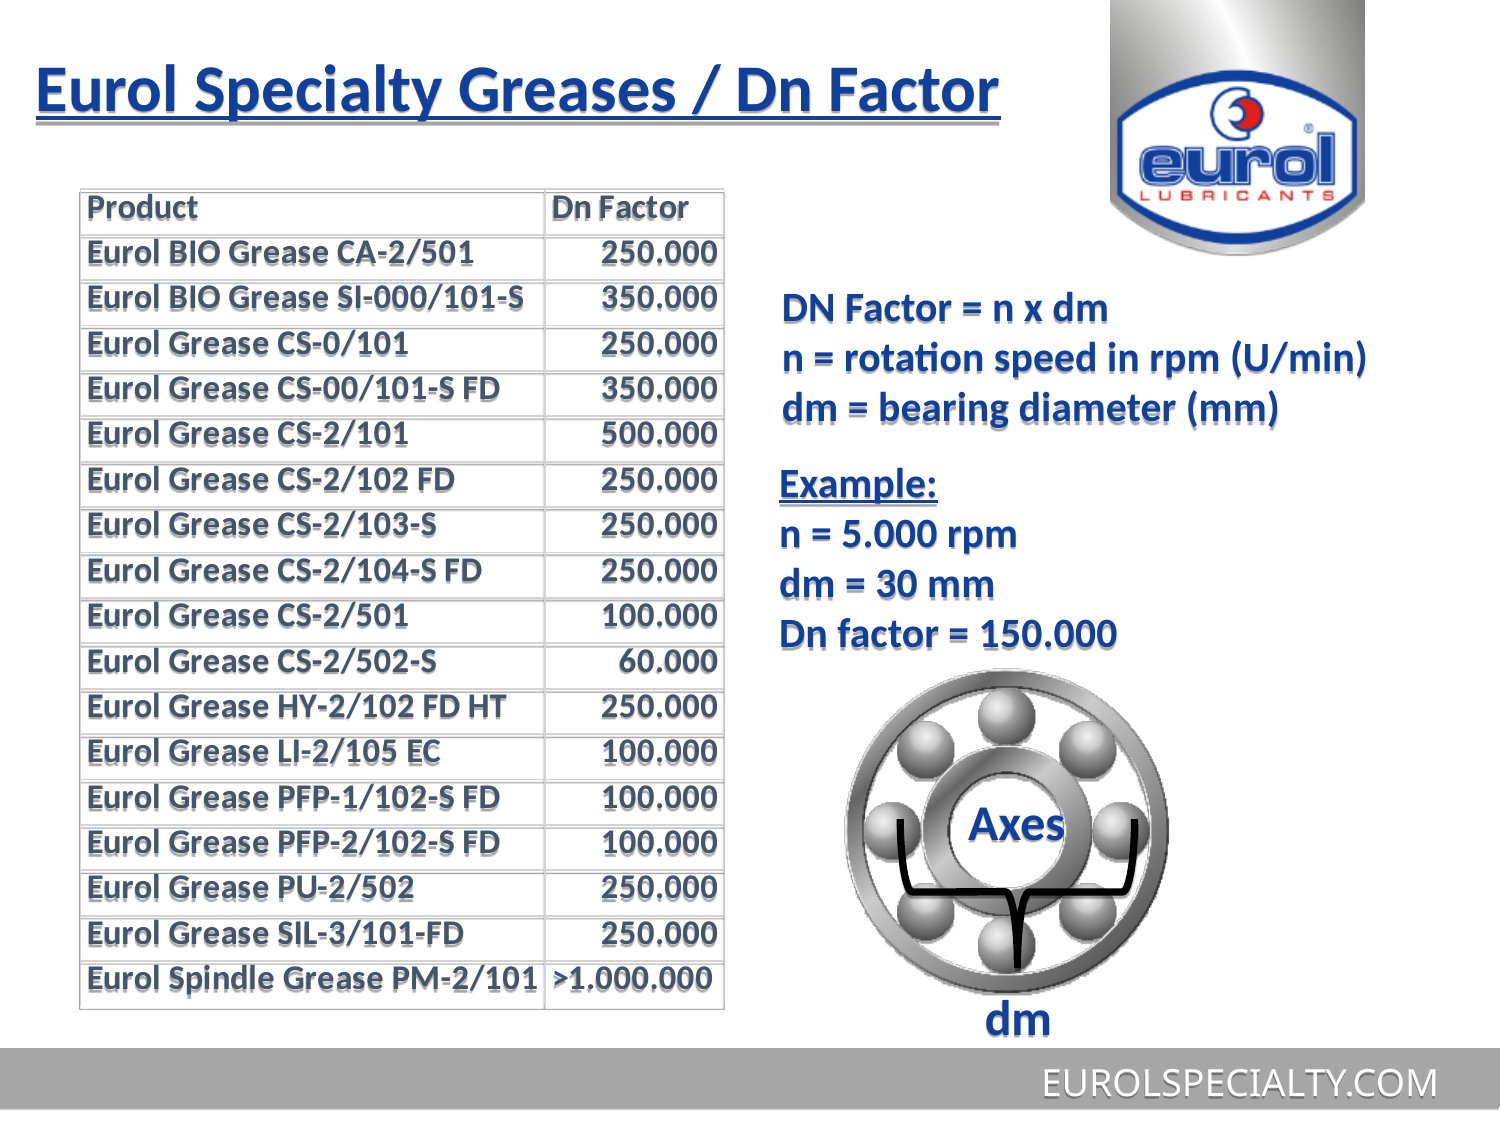

Eurol Specialty Greases / Dn Factor
DN Factor = n x dm
n = rotation speed in rpm (U/min)
dm = bearing diameter (mm)
Example:
n = 5.000 rpm
dm = 30 mm
Dn factor = 150.000
Axes
dm